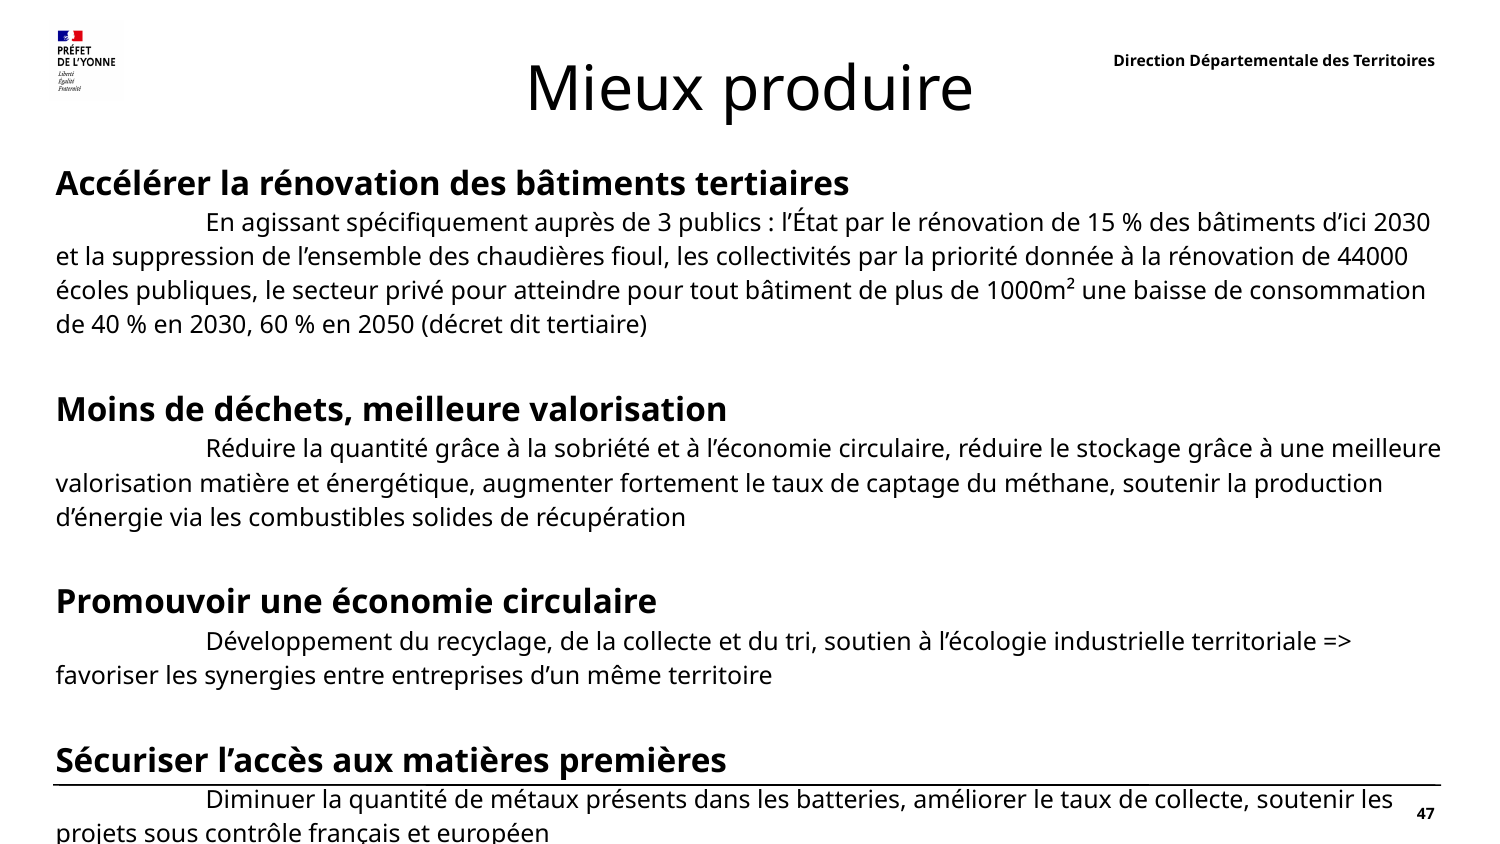

# Mieux produire
Direction Départementale des Territoires
Accélérer la rénovation des bâtiments tertiaires
	En agissant spécifiquement auprès de 3 publics : l’État par le rénovation de 15 % des bâtiments d’ici 2030 et la suppression de l’ensemble des chaudières fioul, les collectivités par la priorité donnée à la rénovation de 44000 écoles publiques, le secteur privé pour atteindre pour tout bâtiment de plus de 1000m² une baisse de consommation de 40 % en 2030, 60 % en 2050 (décret dit tertiaire)
Moins de déchets, meilleure valorisation
	Réduire la quantité grâce à la sobriété et à l’économie circulaire, réduire le stockage grâce à une meilleure valorisation matière et énergétique, augmenter fortement le taux de captage du méthane, soutenir la production d’énergie via les combustibles solides de récupération
Promouvoir une économie circulaire
	Développement du recyclage, de la collecte et du tri, soutien à l’écologie industrielle territoriale => favoriser les synergies entre entreprises d’un même territoire
Sécuriser l’accès aux matières premières
	Diminuer la quantité de métaux présents dans les batteries, améliorer le taux de collecte, soutenir les projets sous contrôle français et européen
47